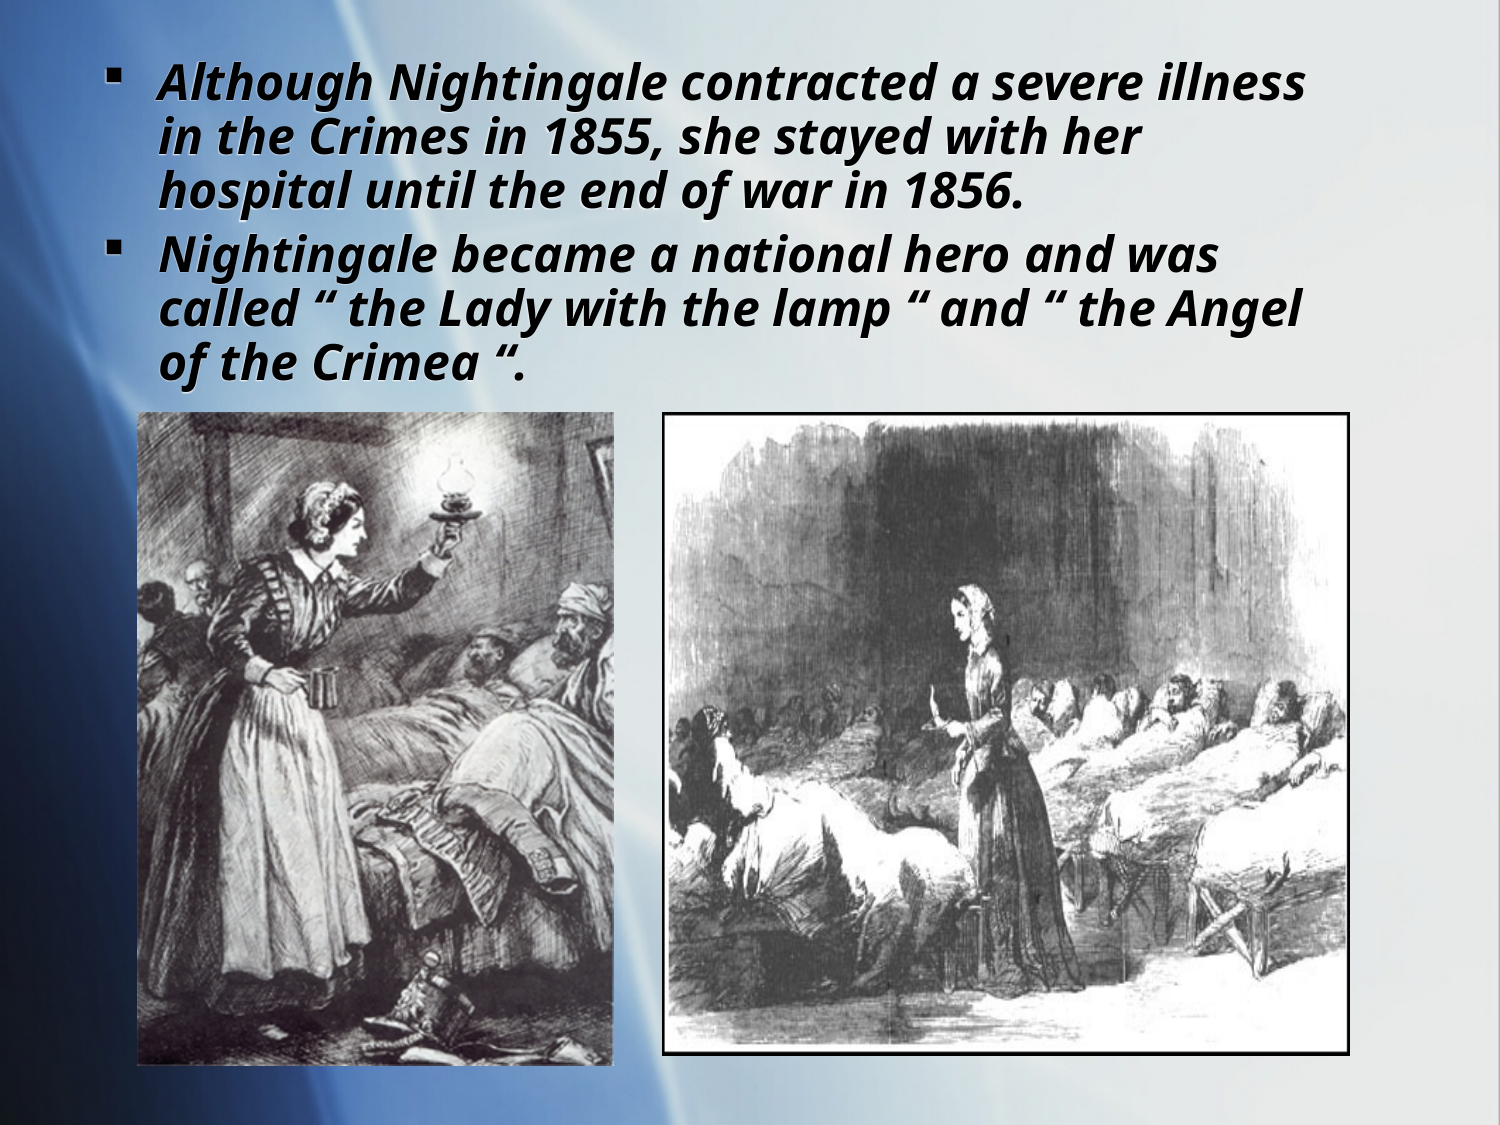

# Although Nightingale contracted a severe illness in the Crimes in 1855, she stayed with her hospital until the end of war in 1856.
Nightingale became a national hero and was called “ the Lady with the lamp “ and “ the Angel of the Crimea “.